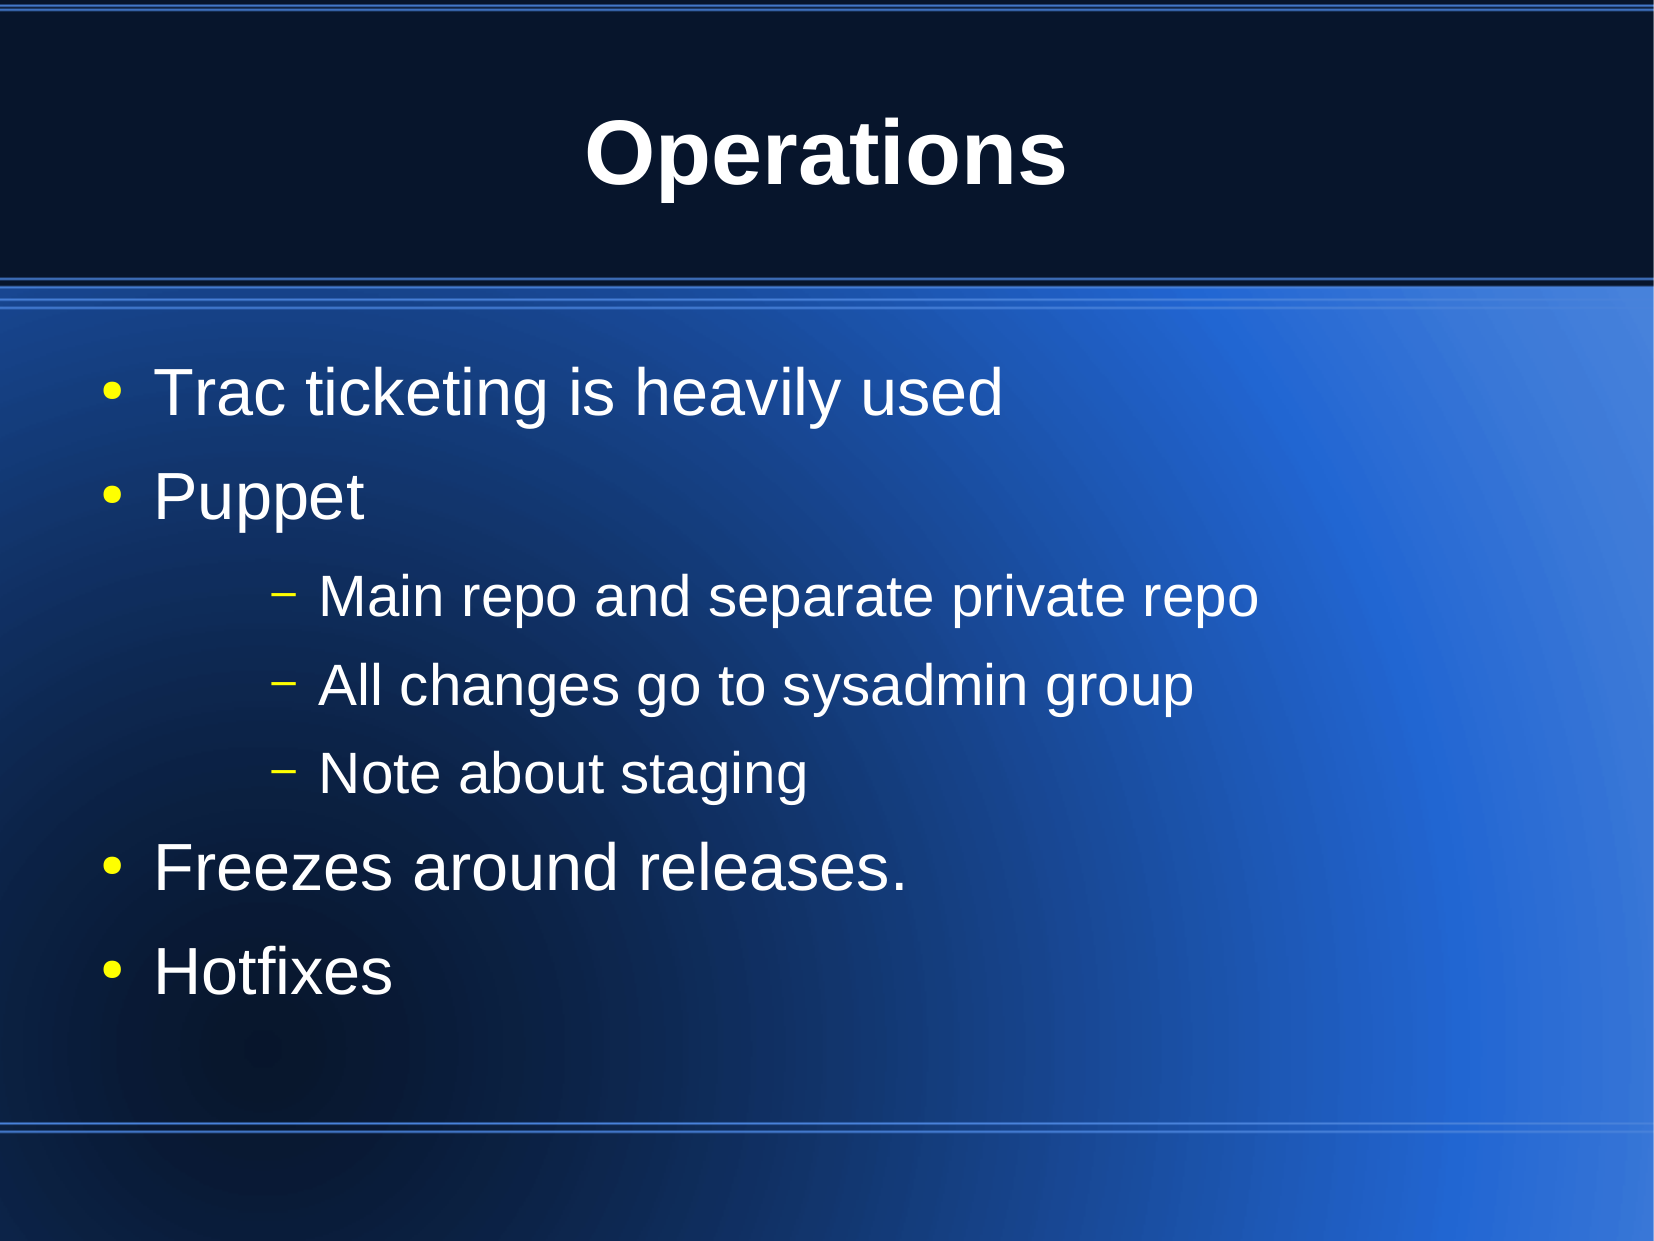

# Operations
Trac ticketing is heavily used
Puppet
Main repo and separate private repo
All changes go to sysadmin group
Note about staging
Freezes around releases.
Hotfixes